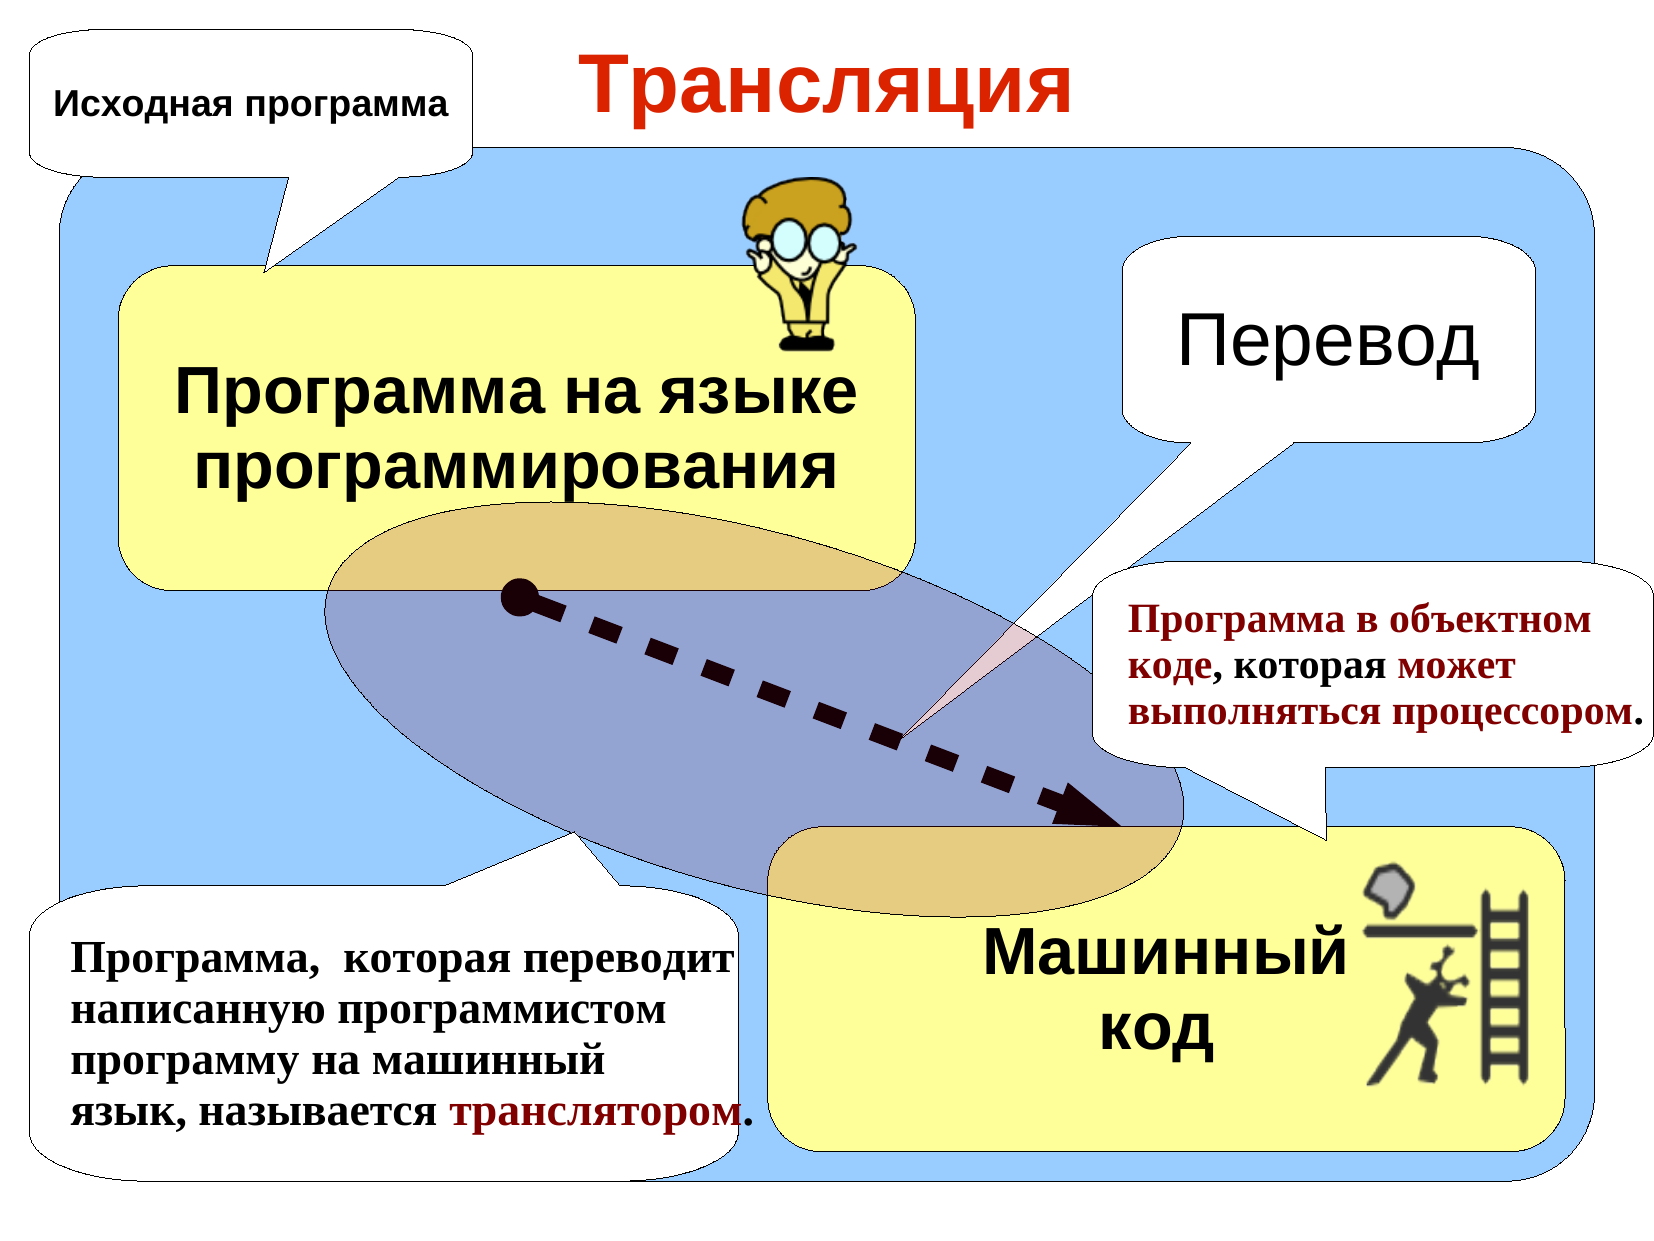

Исходная программа
Трансляция
Перевод
Программа на языке
программирования
Программа в объектном
коде, которая может
выполняться процессором.
Машинный
код
Программа, которая переводит
написанную программистом
программу на машинный
язык, называется транслятором.